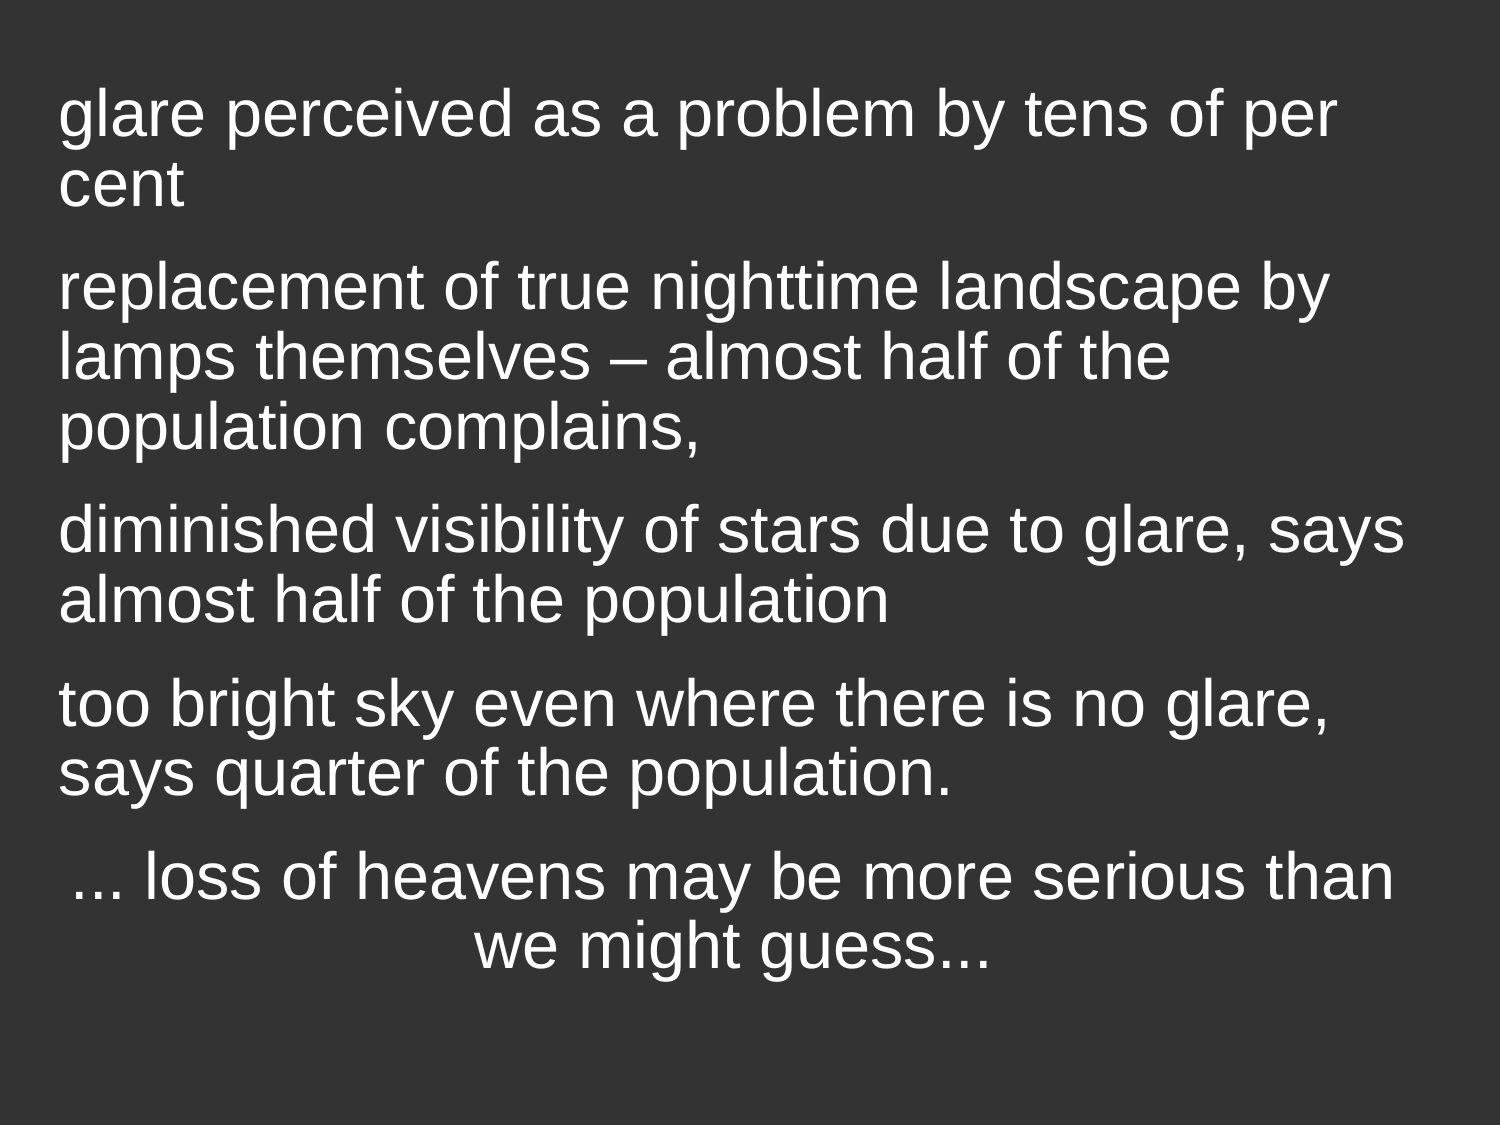

#
glare perceived as a problem by tens of per cent
replacement of true nighttime landscape by lamps themselves – almost half of the population complains,
diminished visibility of stars due to glare, says almost half of the population
too bright sky even where there is no glare, says quarter of the population.
... loss of heavens may be more serious than we might guess...